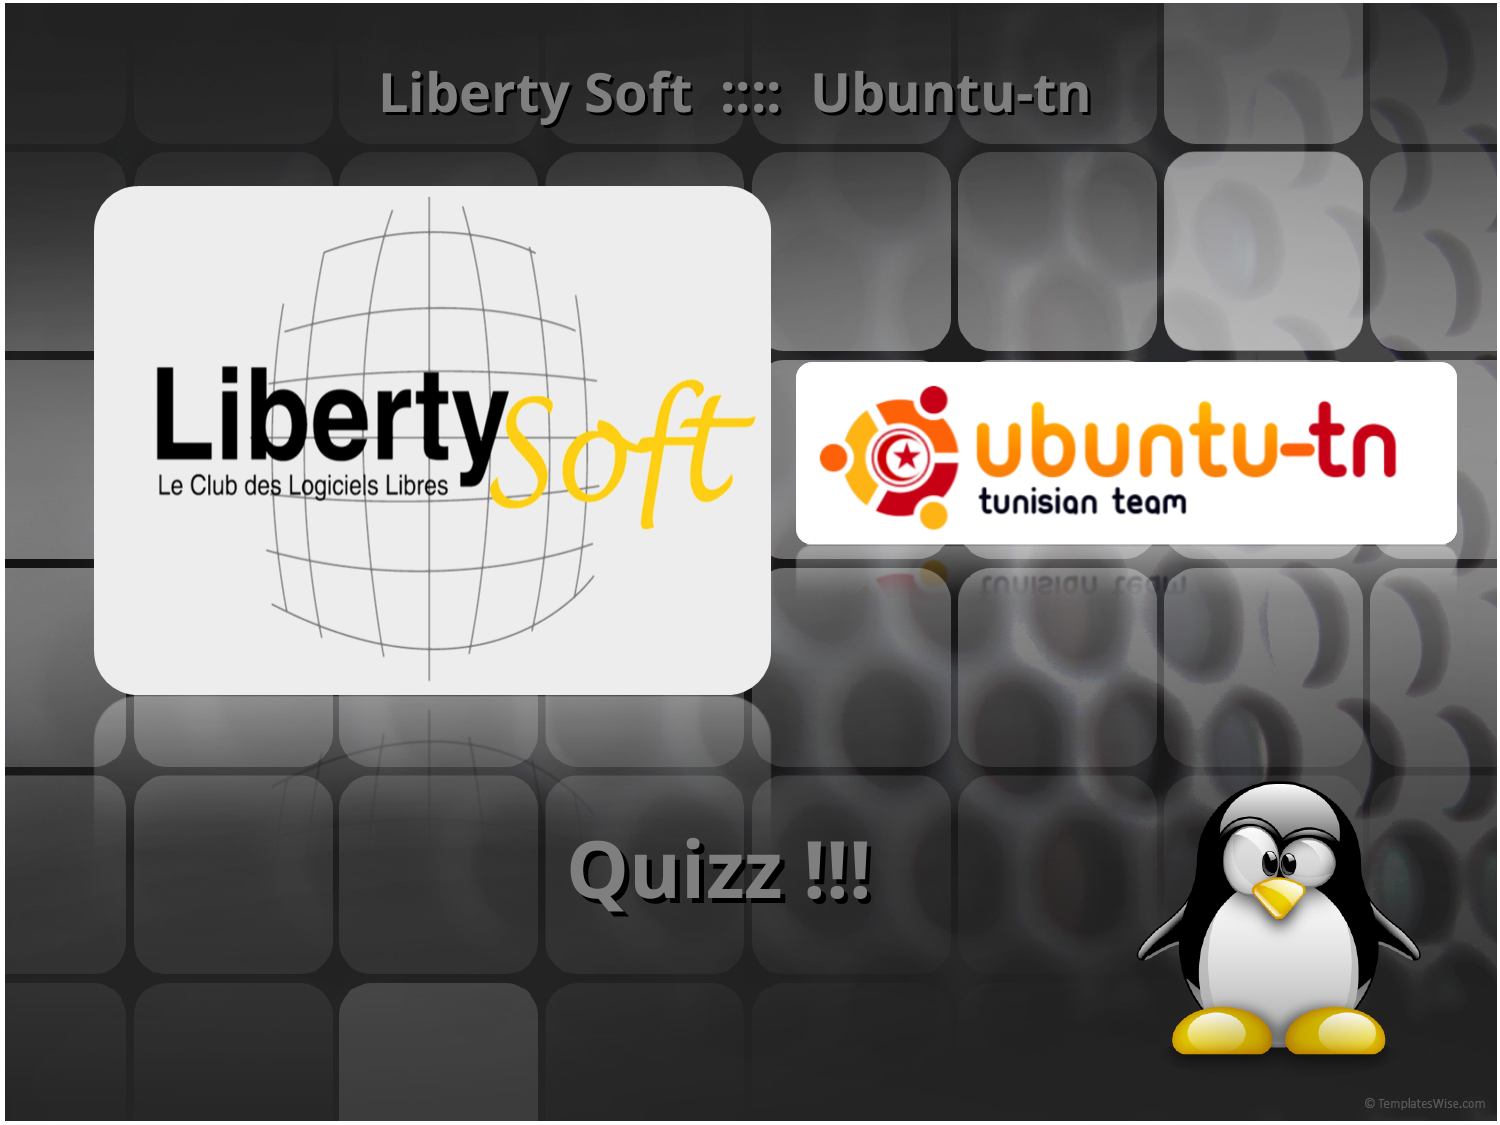

Liberty Soft :::: Ubuntu-tn
# Quizz !!!